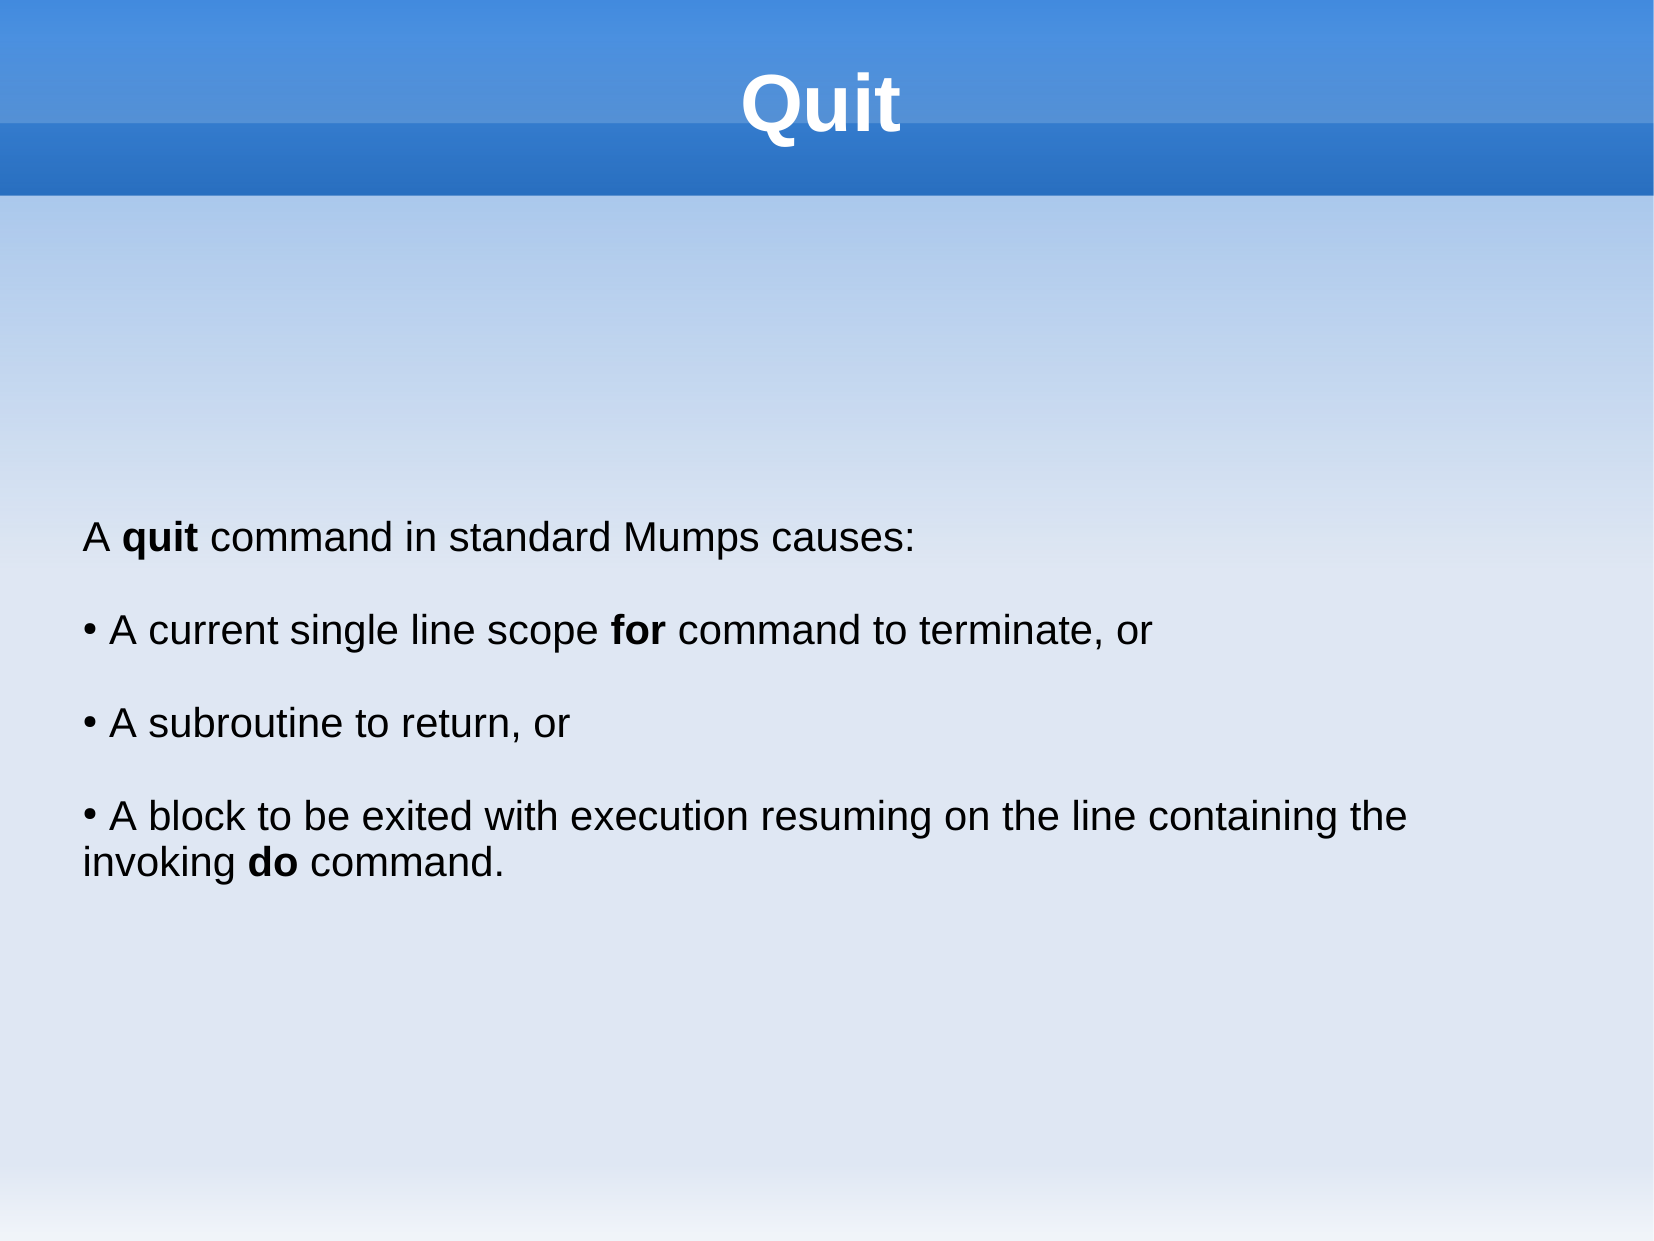

# Quit
A quit command in standard Mumps causes:
 A current single line scope for command to terminate, or
 A subroutine to return, or
 A block to be exited with execution resuming on the line containing the invoking do command.